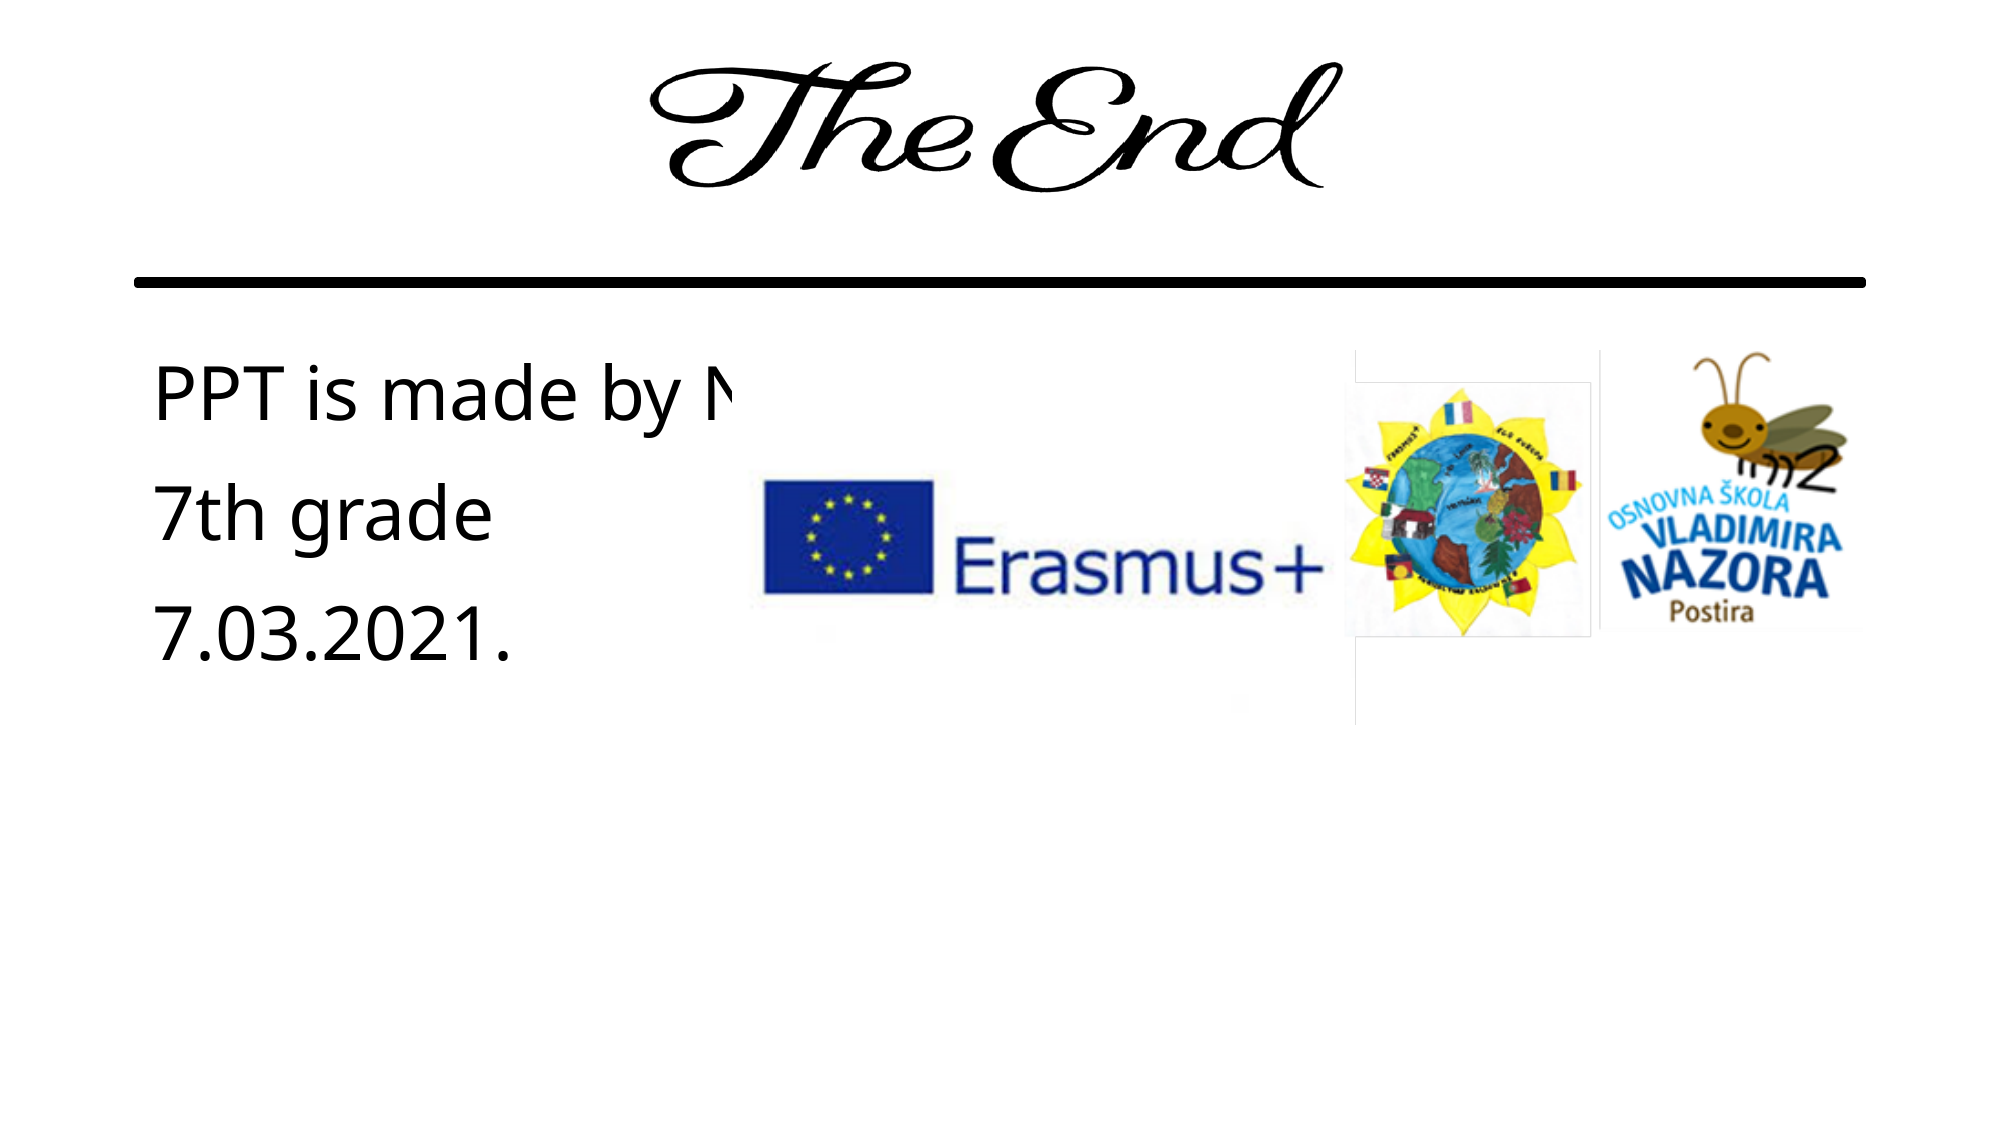

# PPT is made by Nina Vulić
7th grade
7.03.2021.